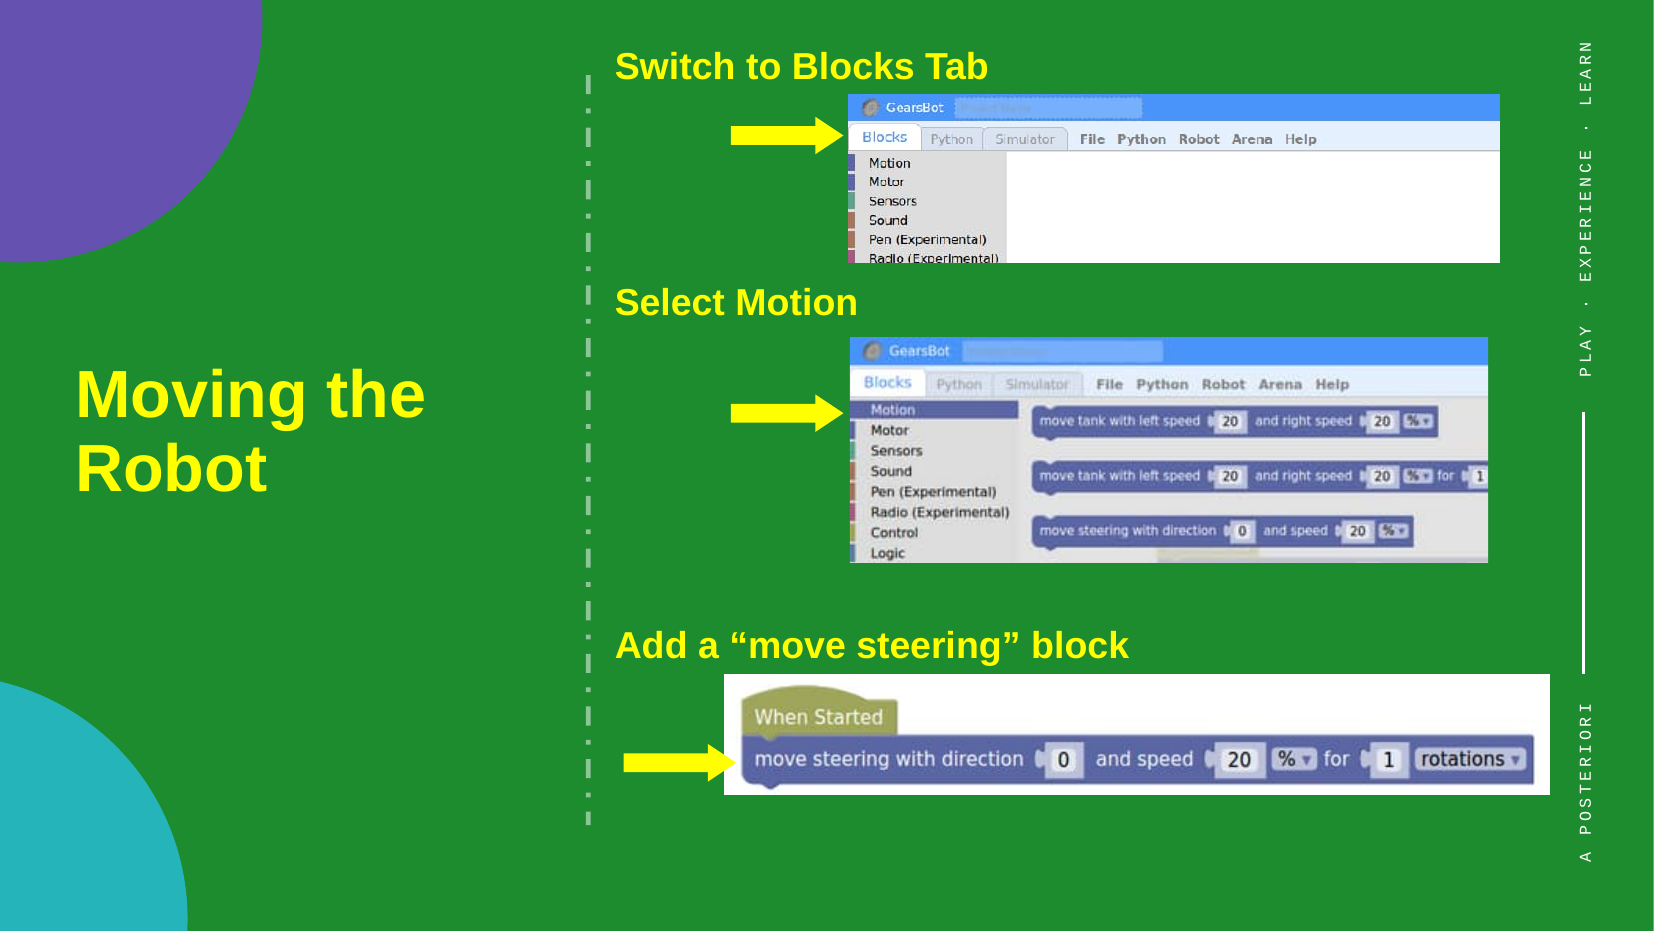

Switch to Blocks Tab
Select Motion
# Moving the Robot
Add a “move steering” block